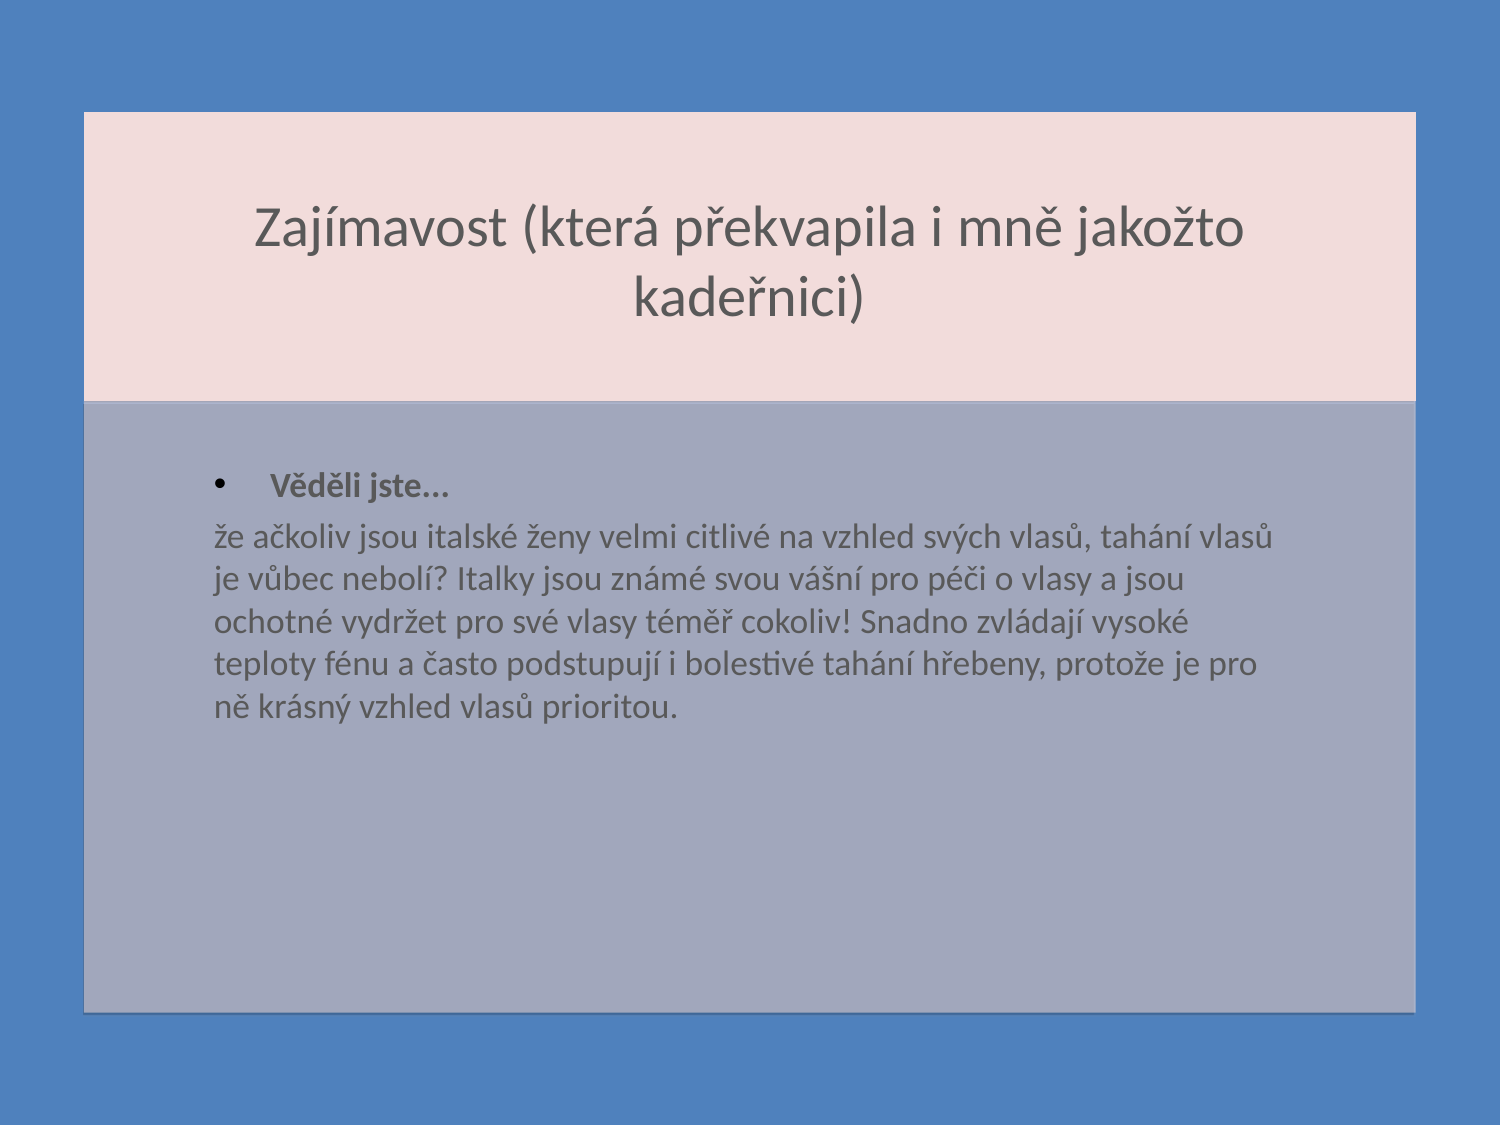

# Zajímavost (která překvapila i mně jakožto kadeřnici)
Věděli jste...
že ačkoliv jsou italské ženy velmi citlivé na vzhled svých vlasů, tahání vlasů je vůbec nebolí? Italky jsou známé svou vášní pro péči o vlasy a jsou ochotné vydržet pro své vlasy téměř cokoliv! Snadno zvládají vysoké teploty fénu a často podstupují i bolestivé tahání hřebeny, protože je pro ně krásný vzhled vlasů prioritou.